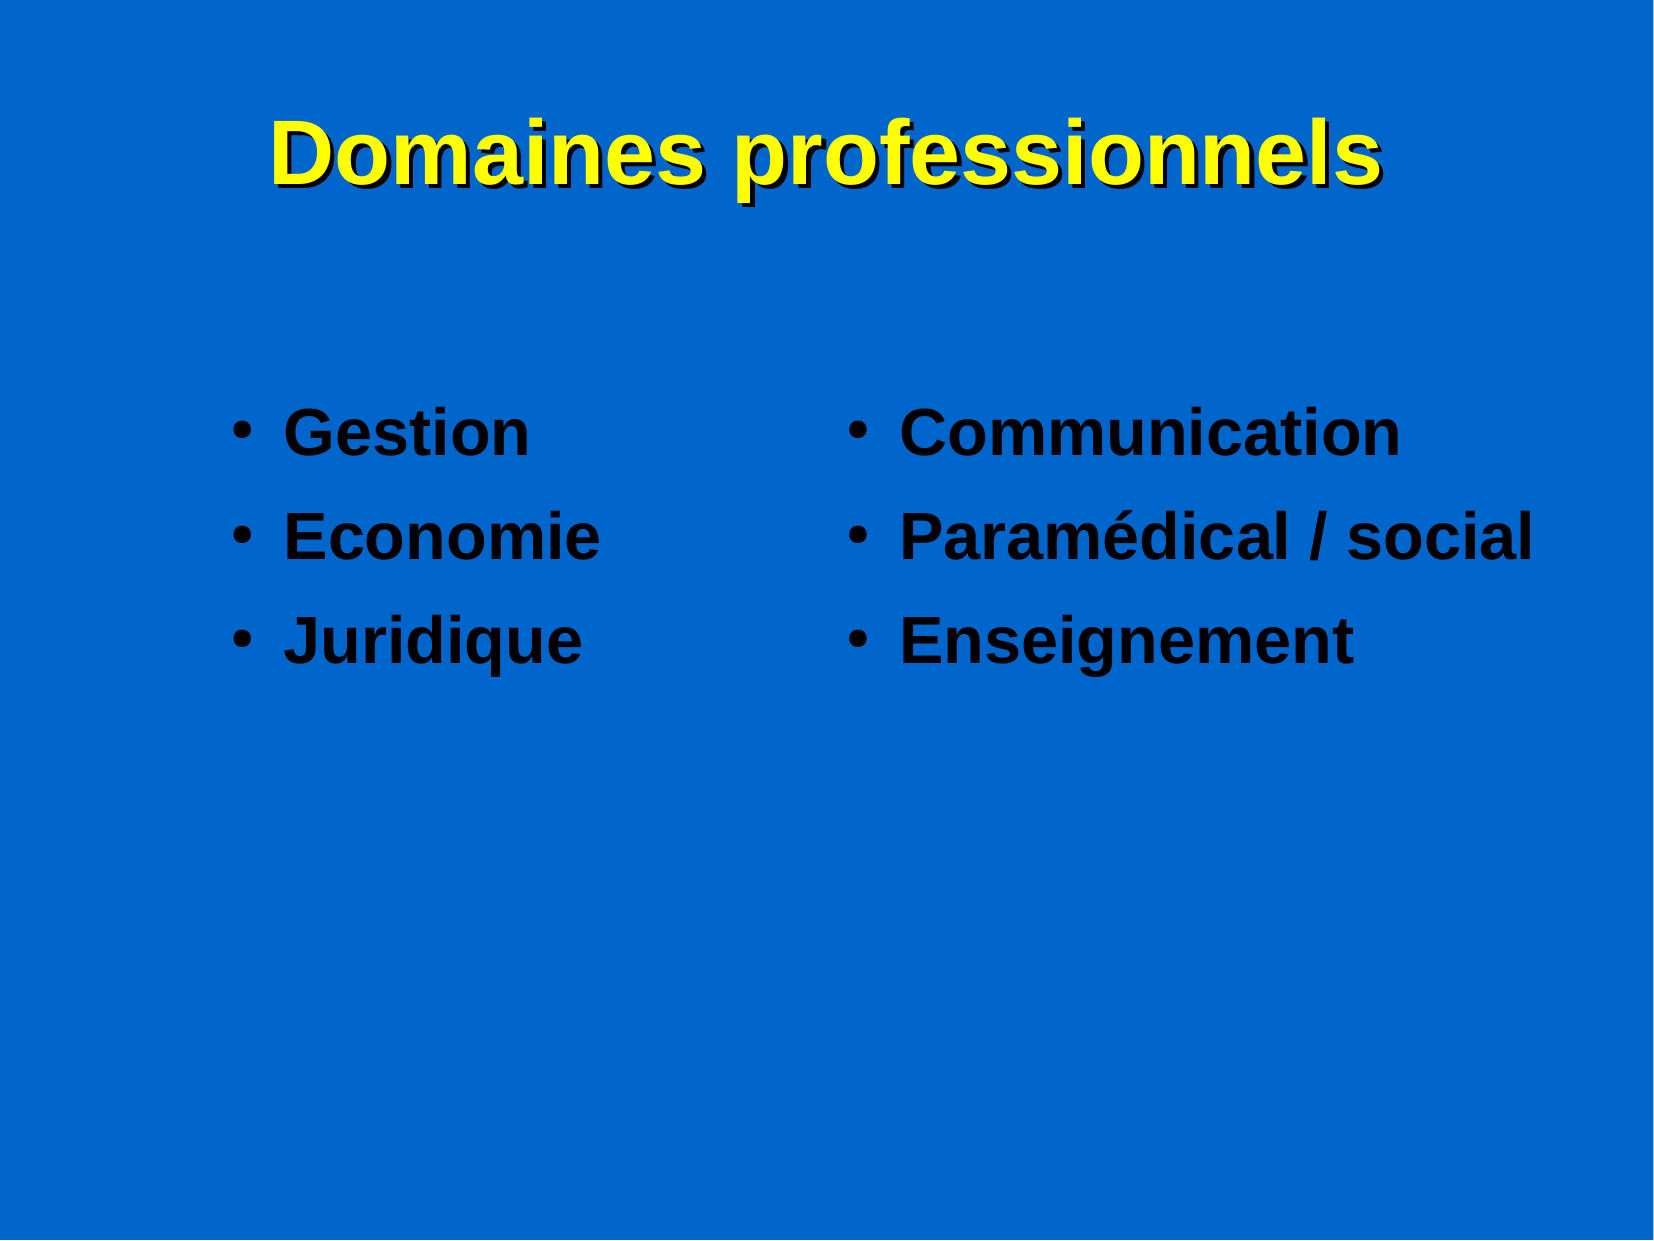

# Domaines professionnels
Gestion
Economie
Juridique
Communication
Paramédical / social
Enseignement